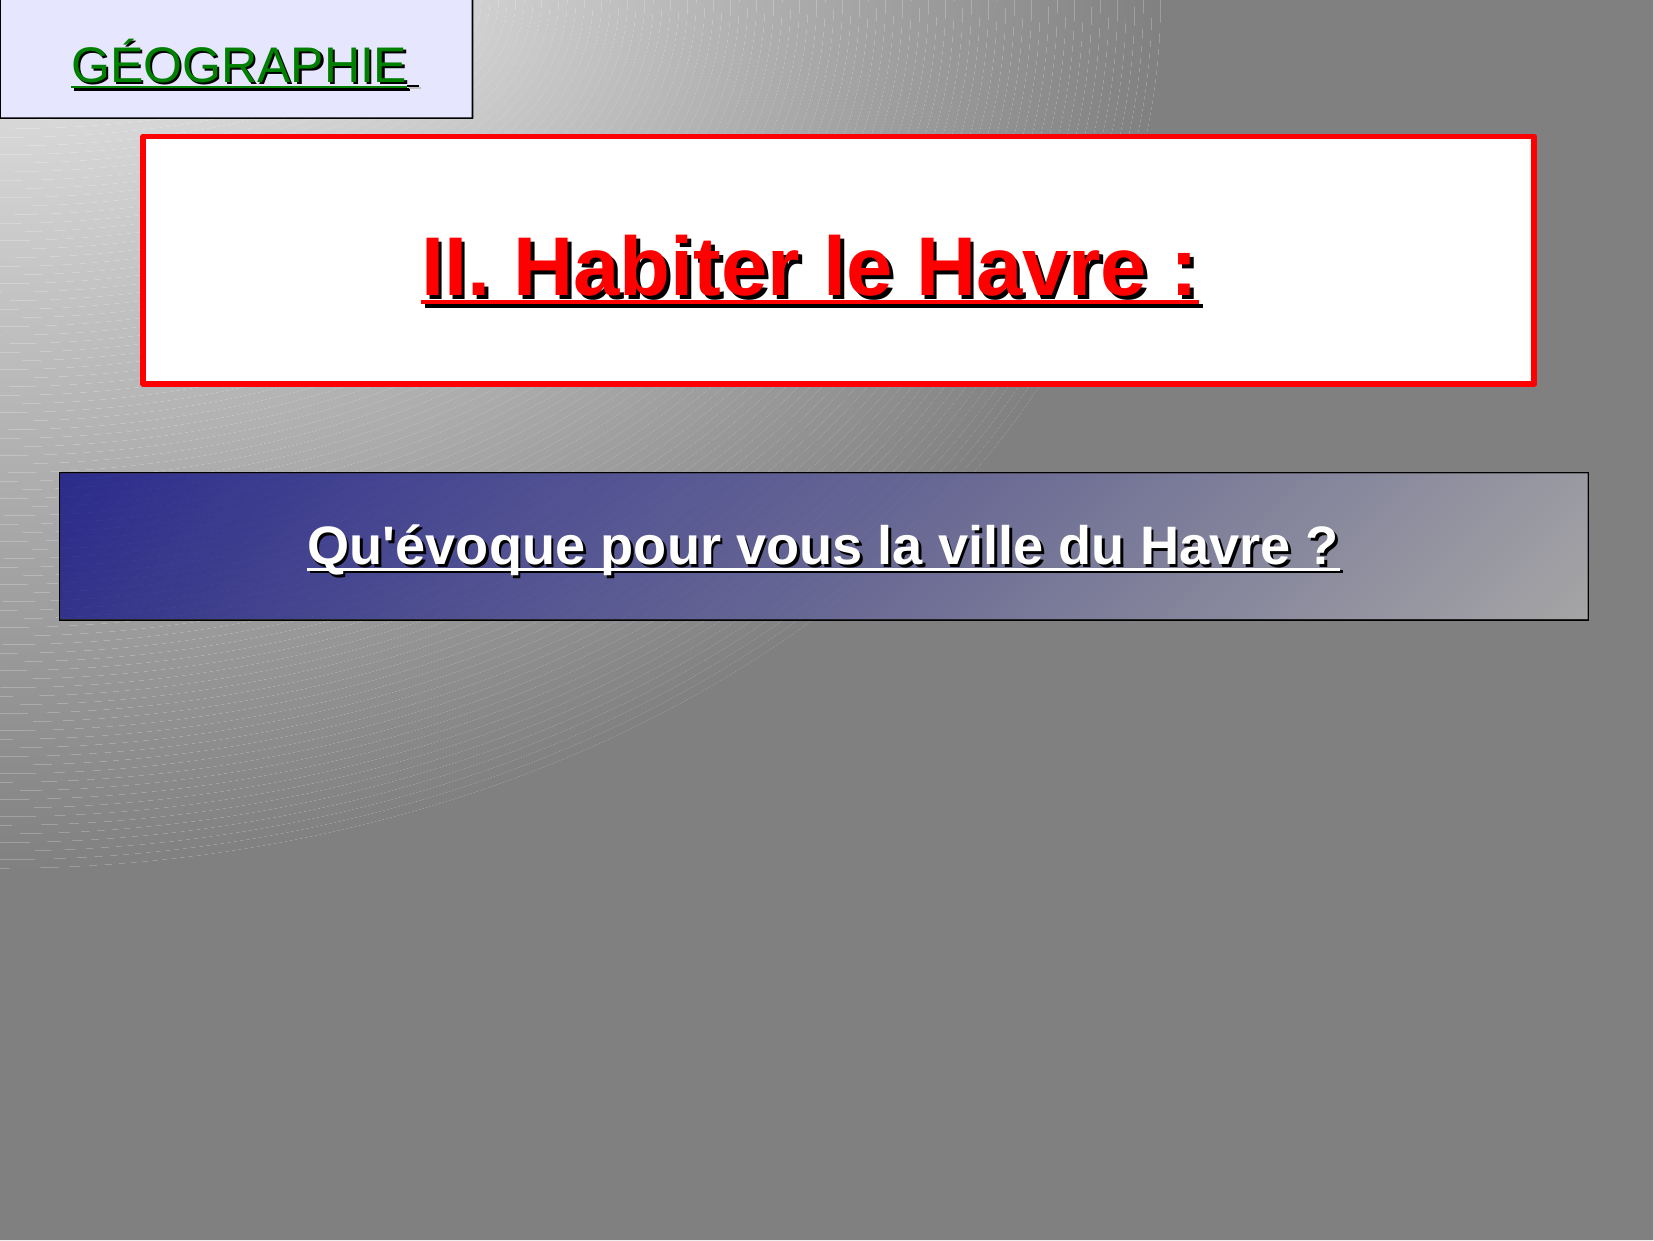

GÉOGRAPHIE
II. Habiter le Havre :
Qu'évoque pour vous la ville du Havre ?